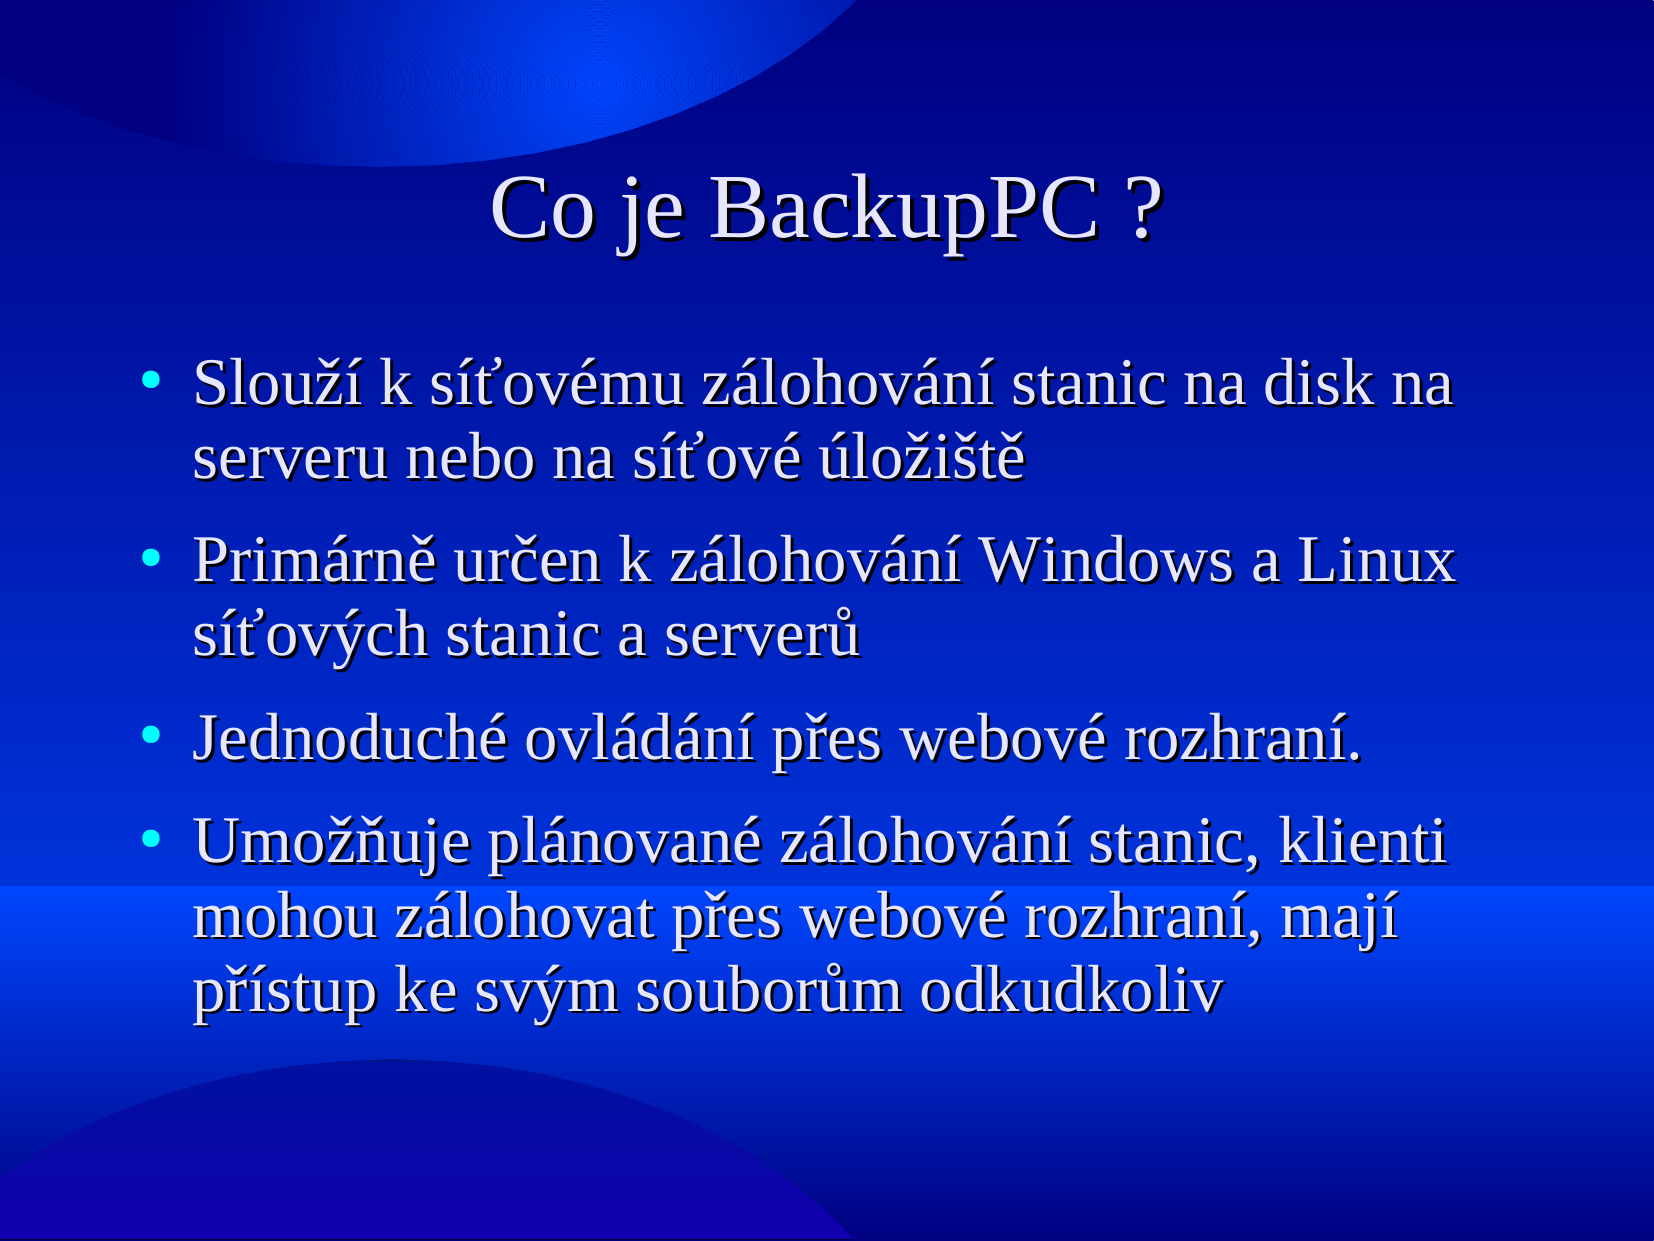

# Co je BackupPC ?
Slouží k síťovému zálohování stanic na disk na serveru nebo na síťové úložiště
Primárně určen k zálohování Windows a Linux síťových stanic a serverů
Jednoduché ovládání přes webové rozhraní.
Umožňuje plánované zálohování stanic, klienti mohou zálohovat přes webové rozhraní, mají přístup ke svým souborům odkudkoliv